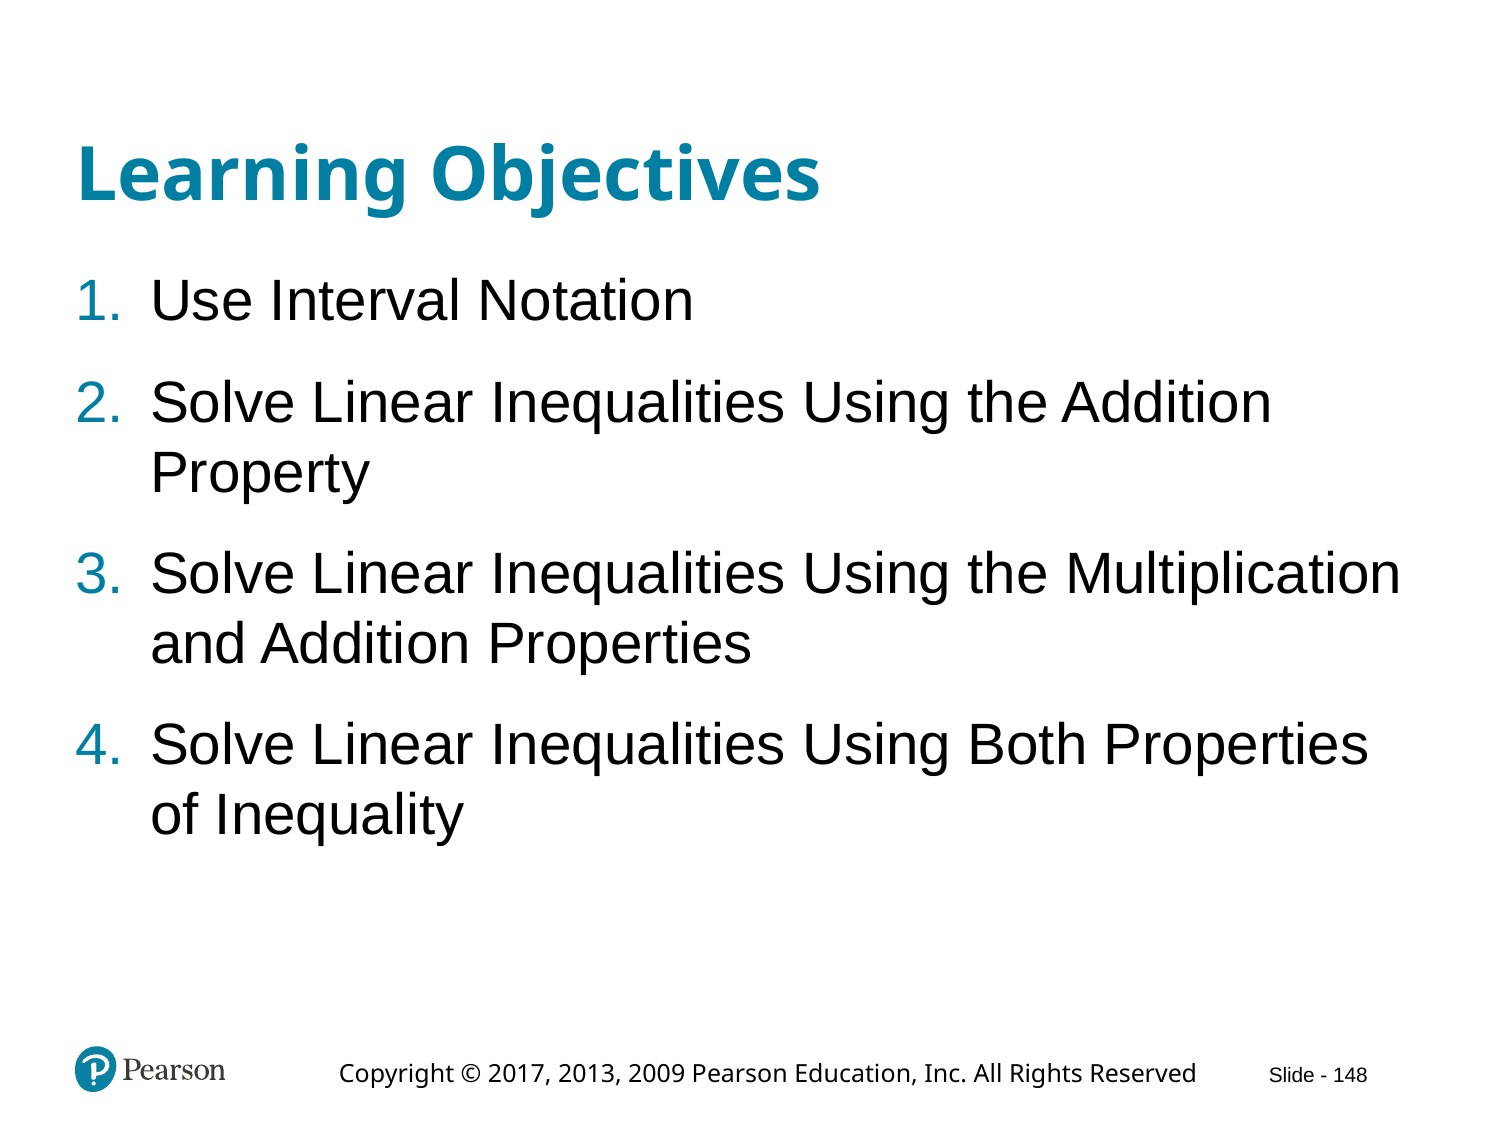

# Learning Objectives
Use Interval Notation
Solve Linear Inequalities Using the Addition Property
Solve Linear Inequalities Using the Multiplication and Addition Properties
Solve Linear Inequalities Using Both Properties of Inequality